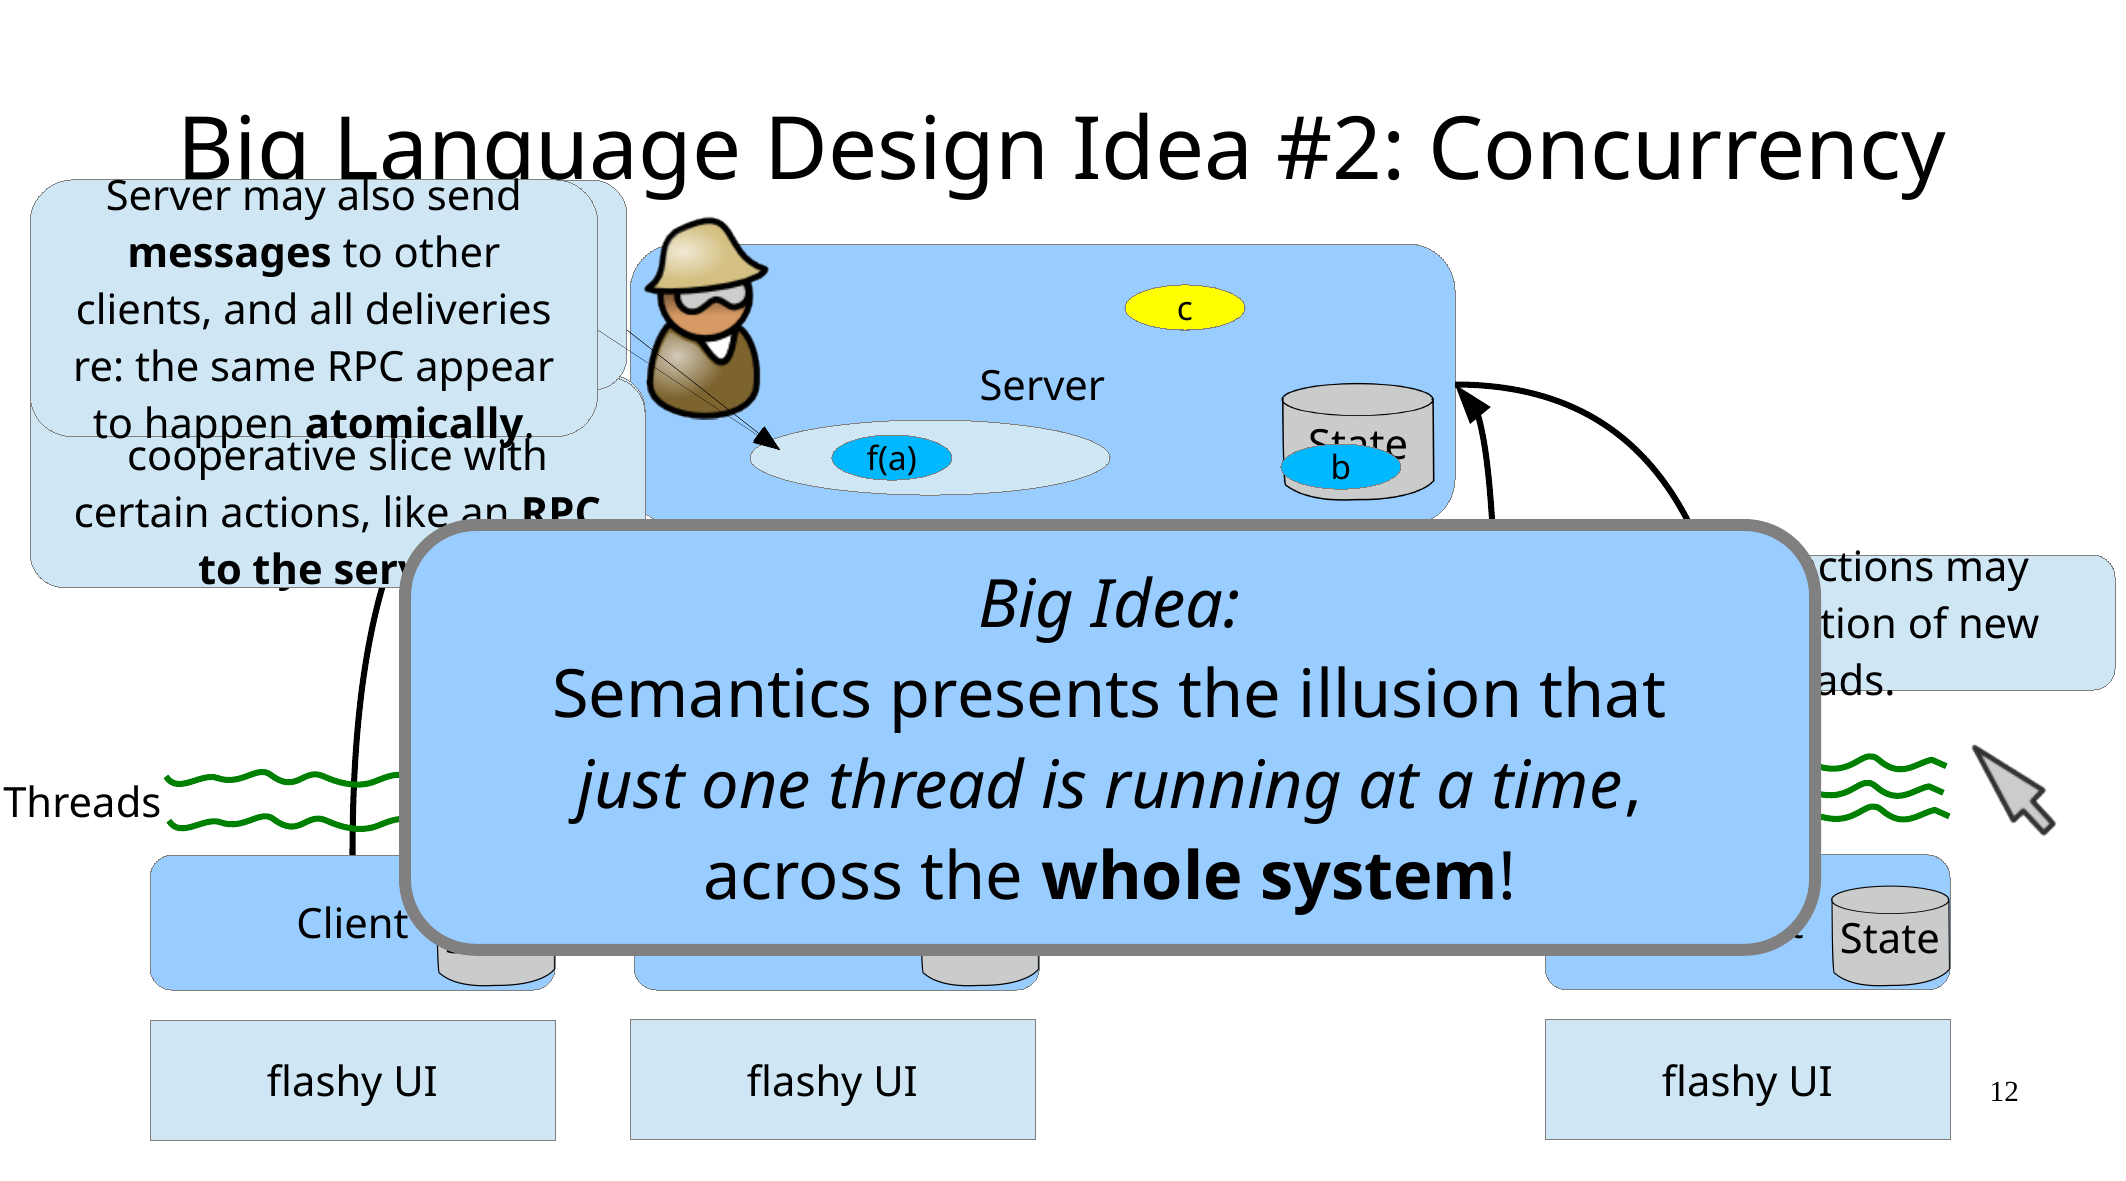

# Big Language Design Idea #2: Concurrency
Server may also send messages to other clients, and all deliveries re: the same RPC appear to happen atomically.
RPC goes into a queue on the server.
Later, server runs it atomically and places result back on client.
Server
c
c
State
Semantics is that, at any time, just one thread is running across the whole system!
A thread ends its cooperative slice with certain actions, like an RPC to the server.
f(a)
b
Big Idea:
Semantics presents the illusion that
just one thread is running at a time,
across the whole system!
f(a)
User interactions may trigger creation of new threads.
Threads
Client
State
Client
State
Client
State
…....................................
flashy UI
flashy UI
flashy UI
12